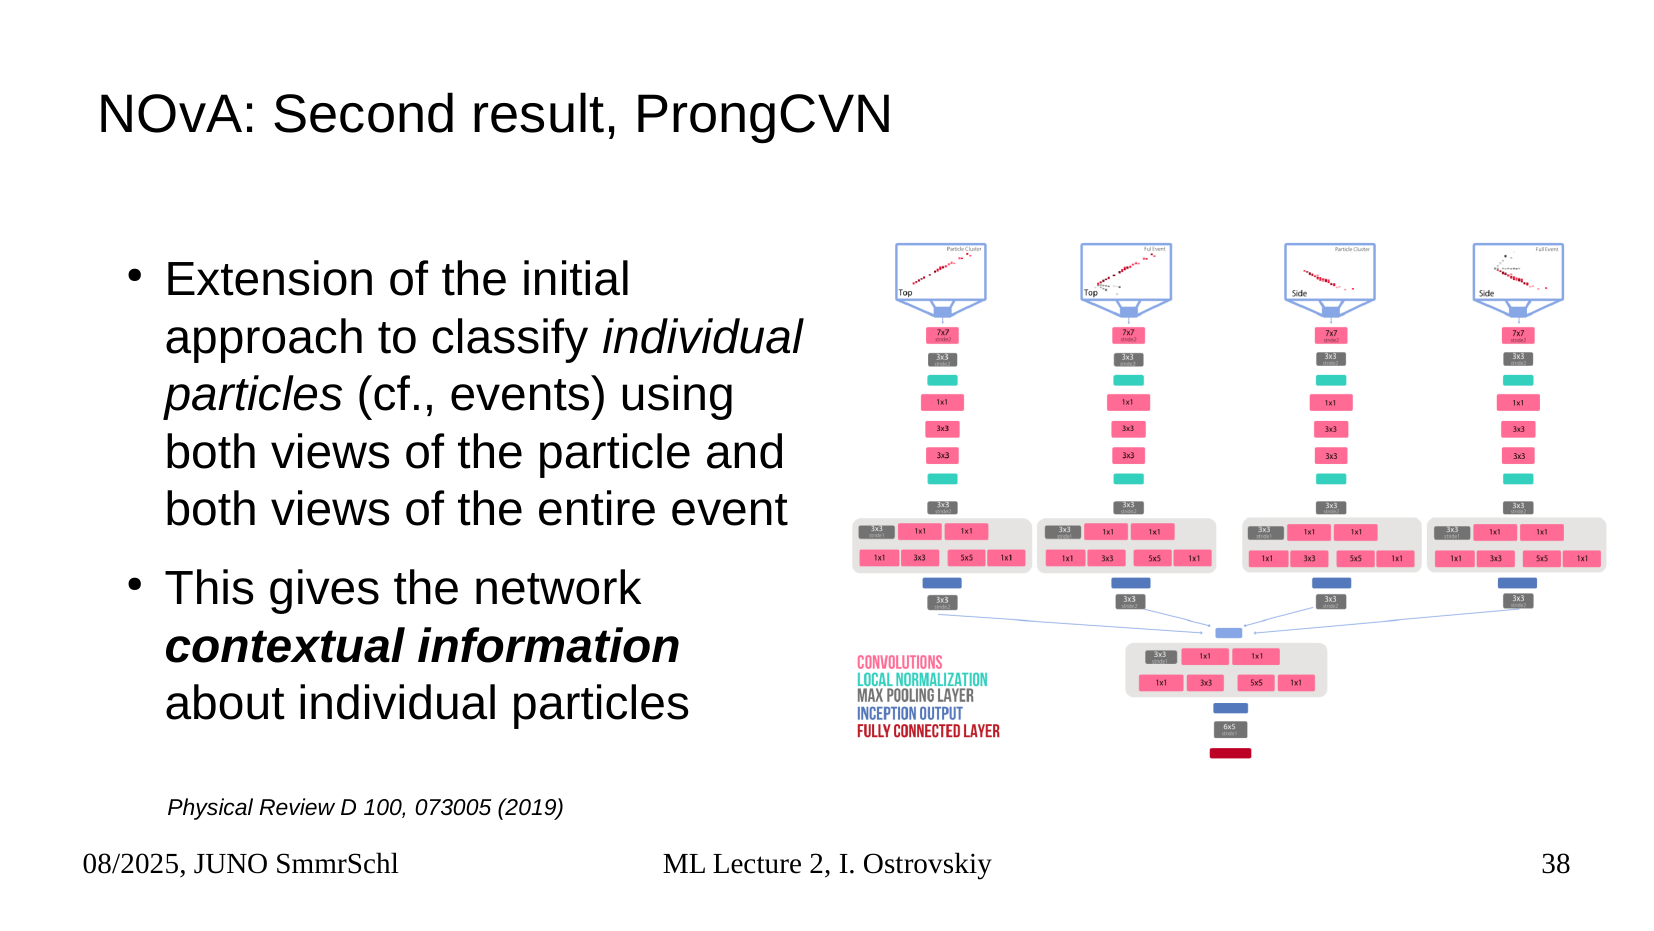

# NOvA: Second result, ProngCVN
Extension of the initial approach to classify individual particles (cf., events) using both views of the particle and both views of the entire event
This gives the network contextual information about individual particles
Physical Review D 100, 073005 (2019)
08/2025, JUNO SmmrSchl
ML Lecture 2, I. Ostrovskiy
38